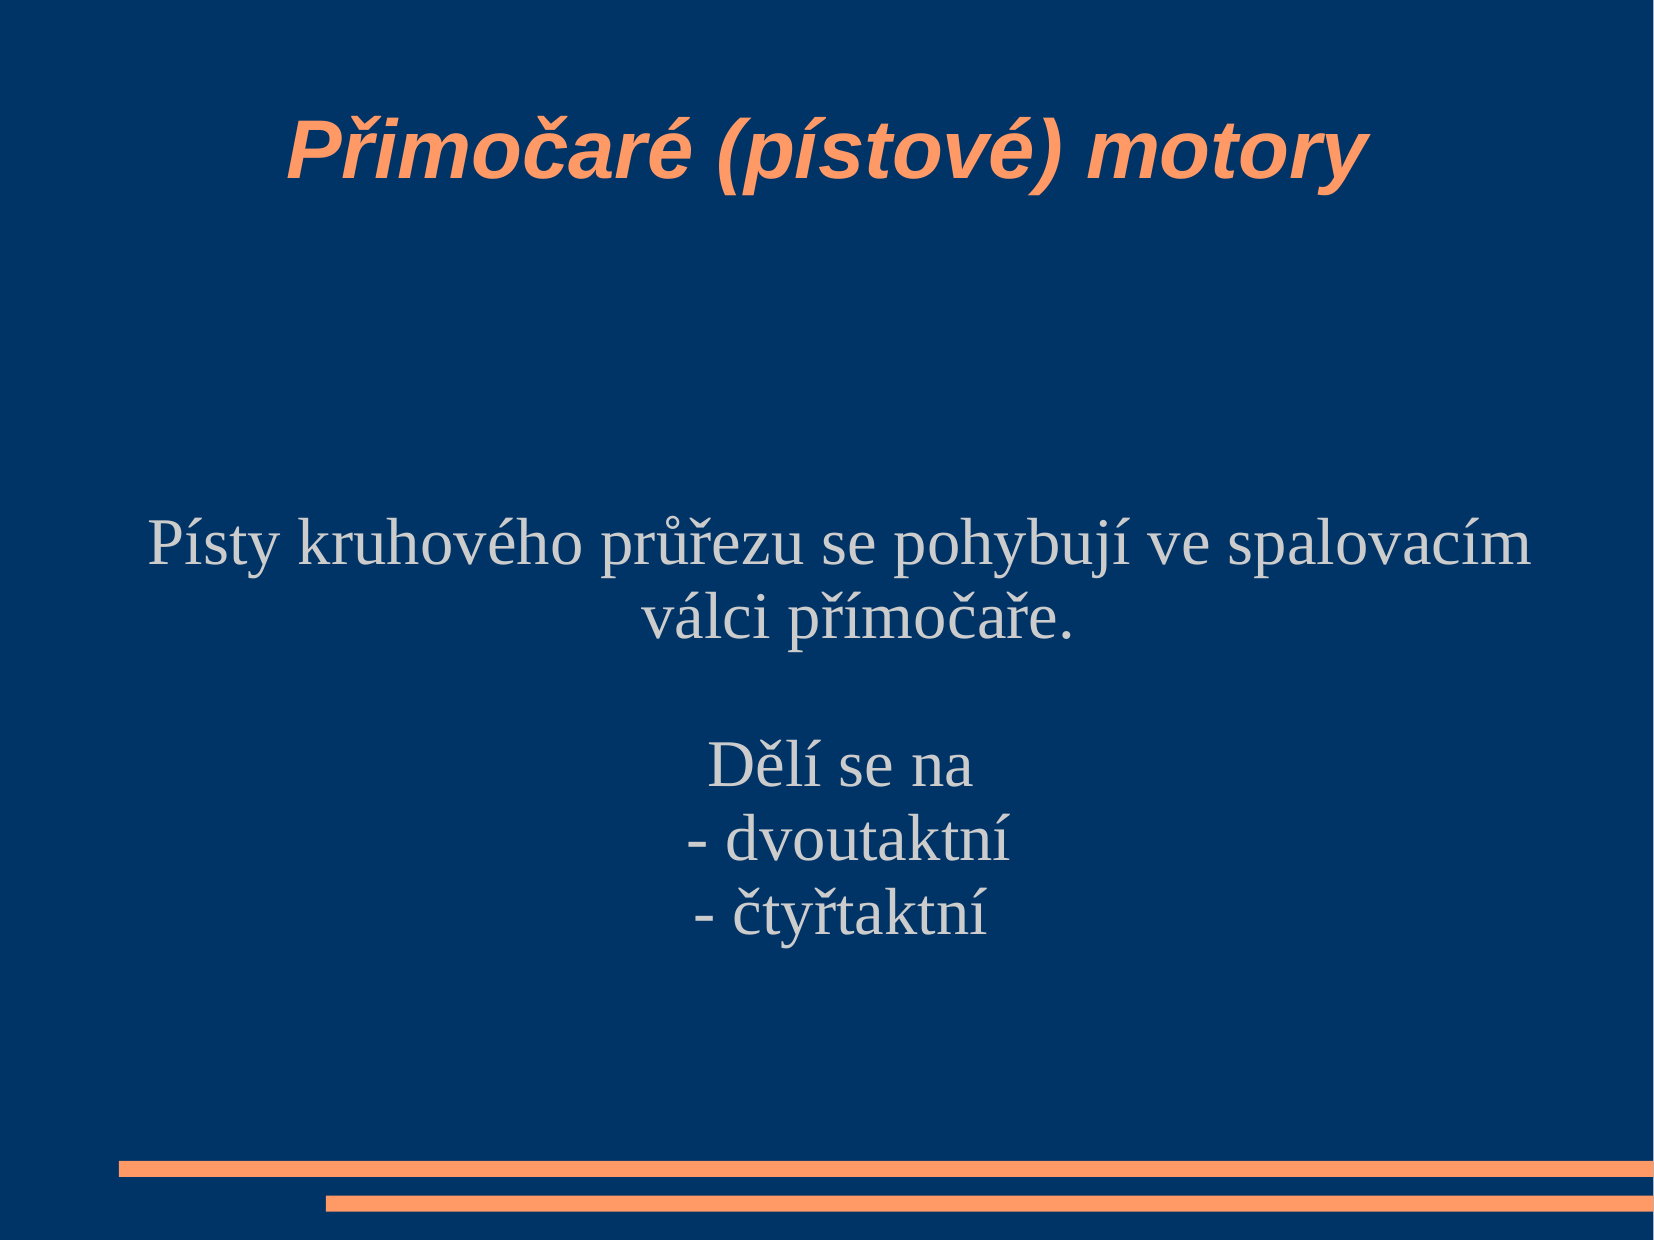

# Přimočaré (pístové) motory
Písty kruhového průřezu se pohybují ve spalovacím válci přímočaře.
Dělí se na
 - dvoutaktní
- čtyřtaktní